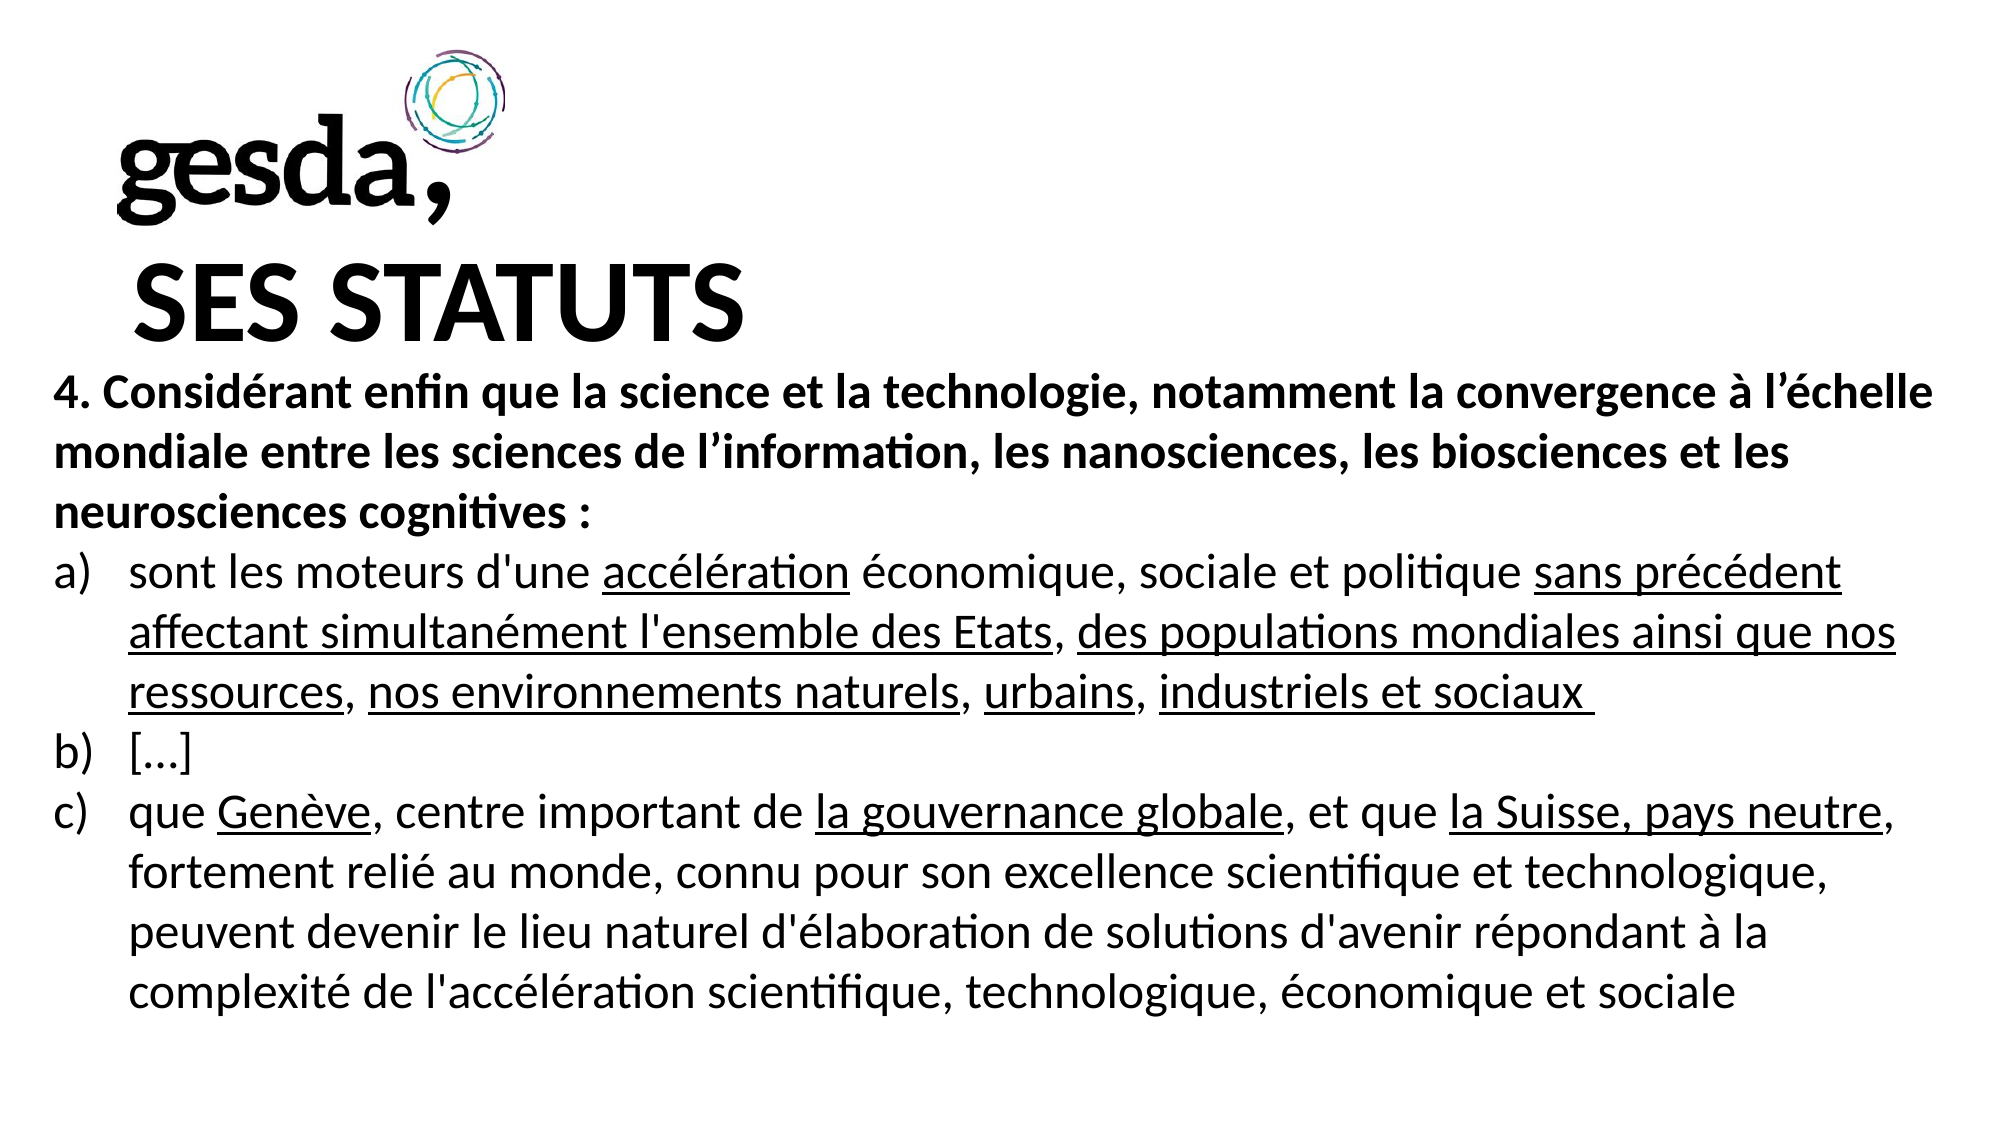

,
SES STATUTS
4. Considérant enfin que la science et la technologie, notamment la convergence à l’échelle mondiale entre les sciences de l’information, les nanosciences, les biosciences et les neurosciences cognitives :
sont les moteurs d'une accélération économique, sociale et politique sans précédent affectant simultanément l'ensemble des Etats, des populations mondiales ainsi que nos ressources, nos environnements naturels, urbains, industriels et sociaux
[…]
que Genève, centre important de la gouvernance globale, et que la Suisse, pays neutre, fortement relié au monde, connu pour son excellence scientifique et technologique, peuvent devenir le lieu naturel d'élaboration de solutions d'avenir répondant à la complexité de l'accélération scientifique, technologique, économique et sociale